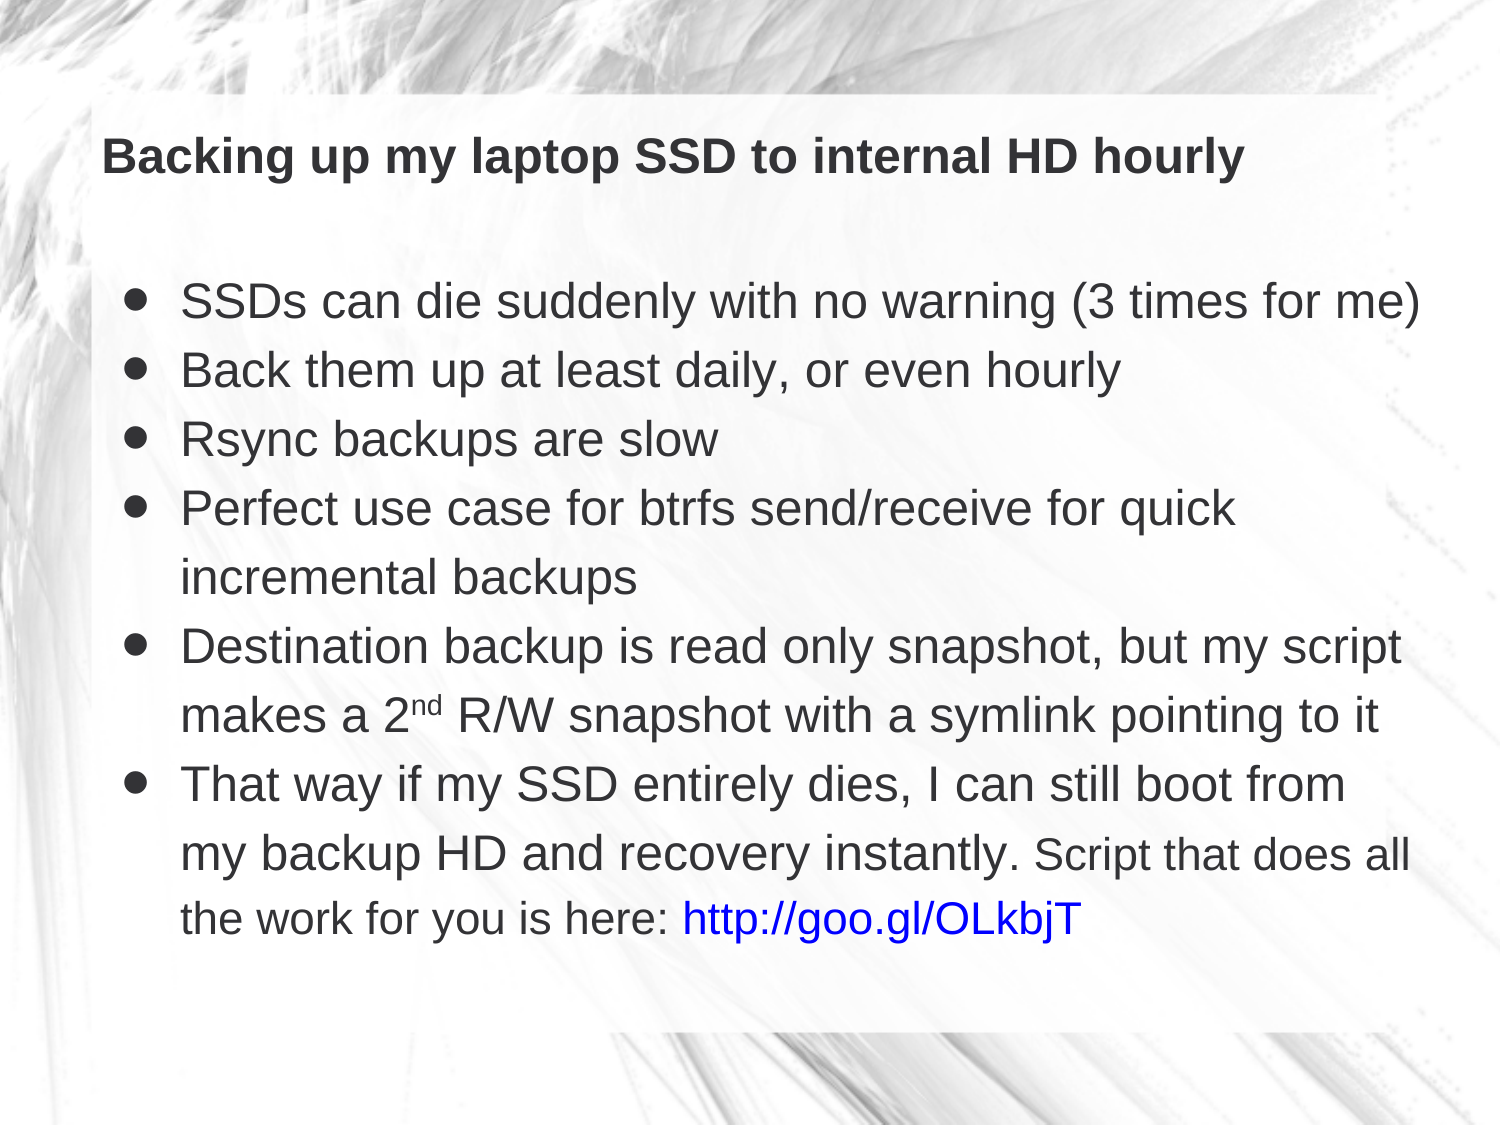

# Backing up my laptop SSD to internal HD hourly
SSDs can die suddenly with no warning (3 times for me)
Back them up at least daily, or even hourly
Rsync backups are slow
Perfect use case for btrfs send/receive for quick incremental backups
Destination backup is read only snapshot, but my script makes a 2nd R/W snapshot with a symlink pointing to it
That way if my SSD entirely dies, I can still boot from my backup HD and recovery instantly. Script that does all the work for you is here: http://goo.gl/OLkbjT